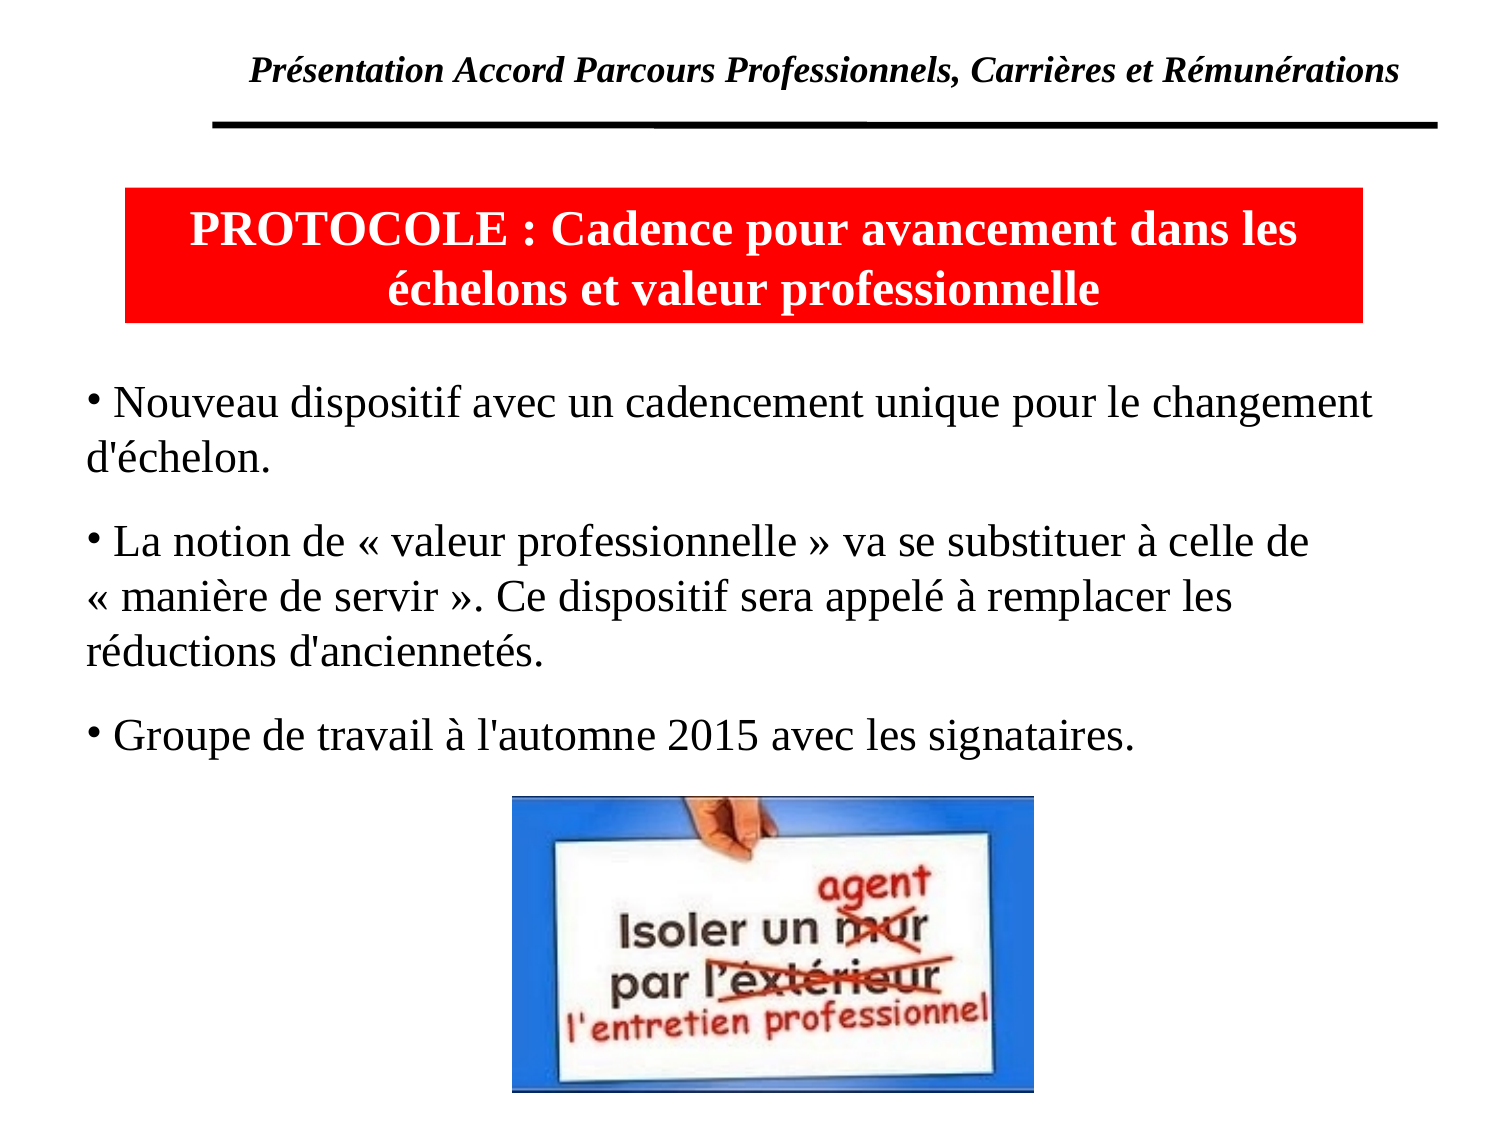

Présentation Accord Parcours Professionnels, Carrières et Rémunérations
PROTOCOLE : Cadence pour avancement dans les échelons et valeur professionnelle
 Nouveau dispositif avec un cadencement unique pour le changement d'échelon.
 La notion de « valeur professionnelle » va se substituer à celle de « manière de servir ». Ce dispositif sera appelé à remplacer les réductions d'anciennetés.
 Groupe de travail à l'automne 2015 avec les signataires.